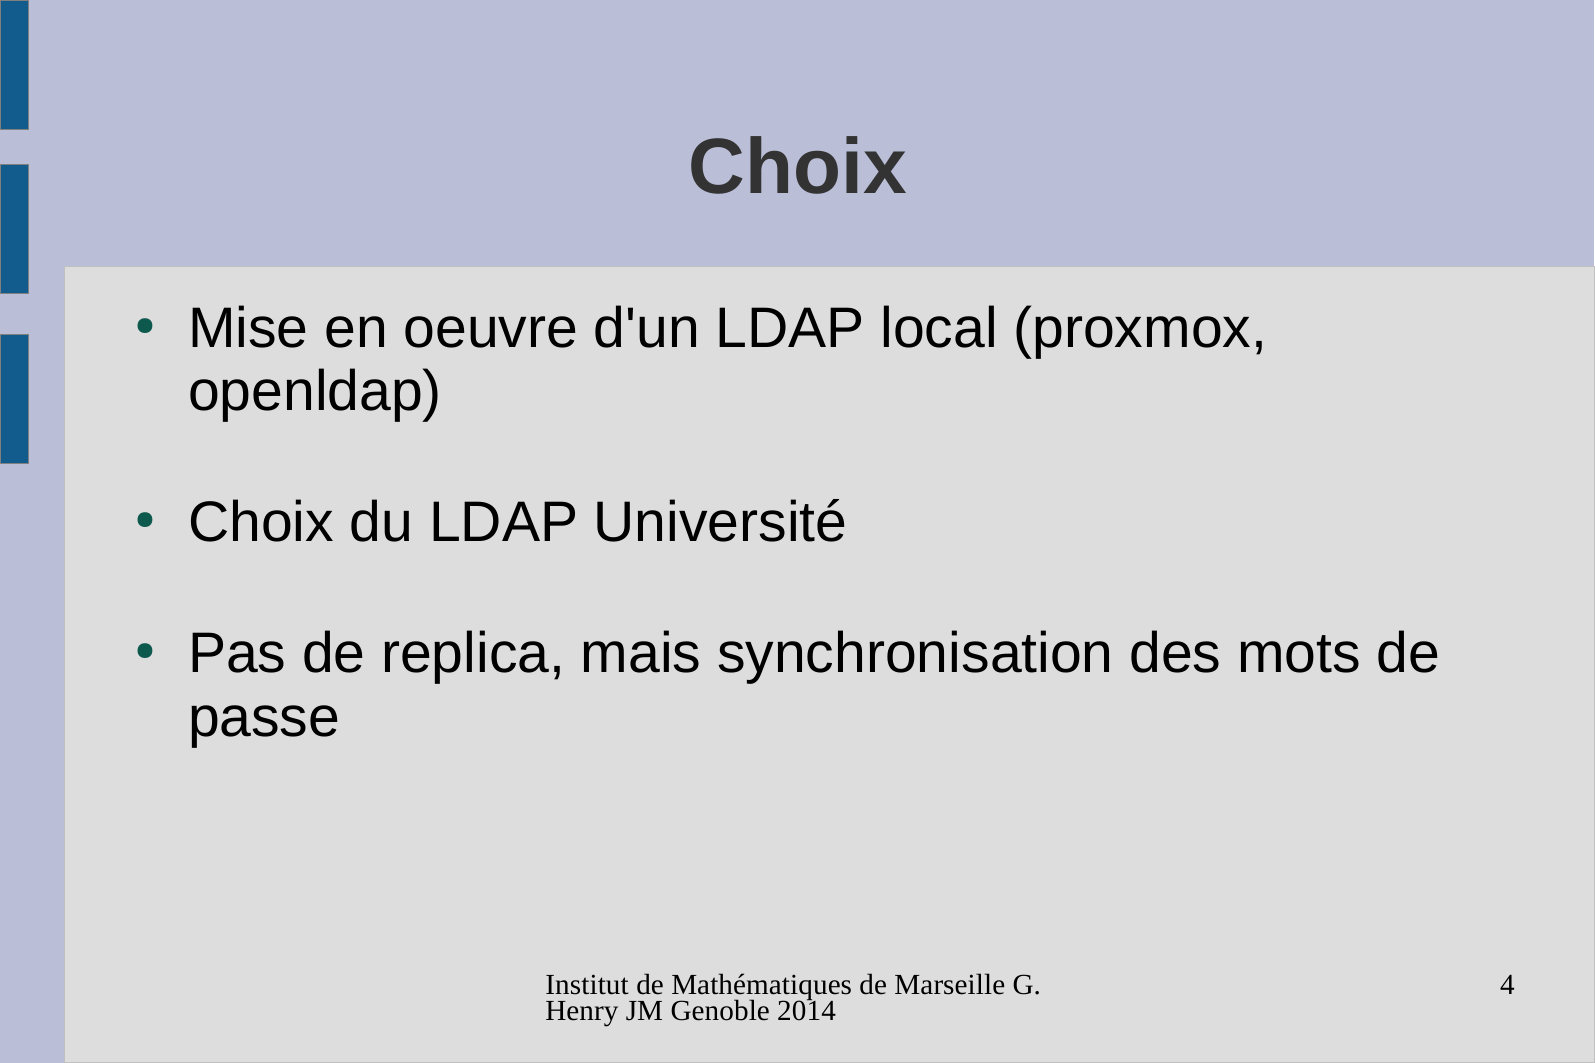

# Choix
Mise en oeuvre d'un LDAP local (proxmox, openldap)
Choix du LDAP Université
Pas de replica, mais synchronisation des mots de passe
Institut de Mathématiques de Marseille G. Henry JM Genoble 2014
4